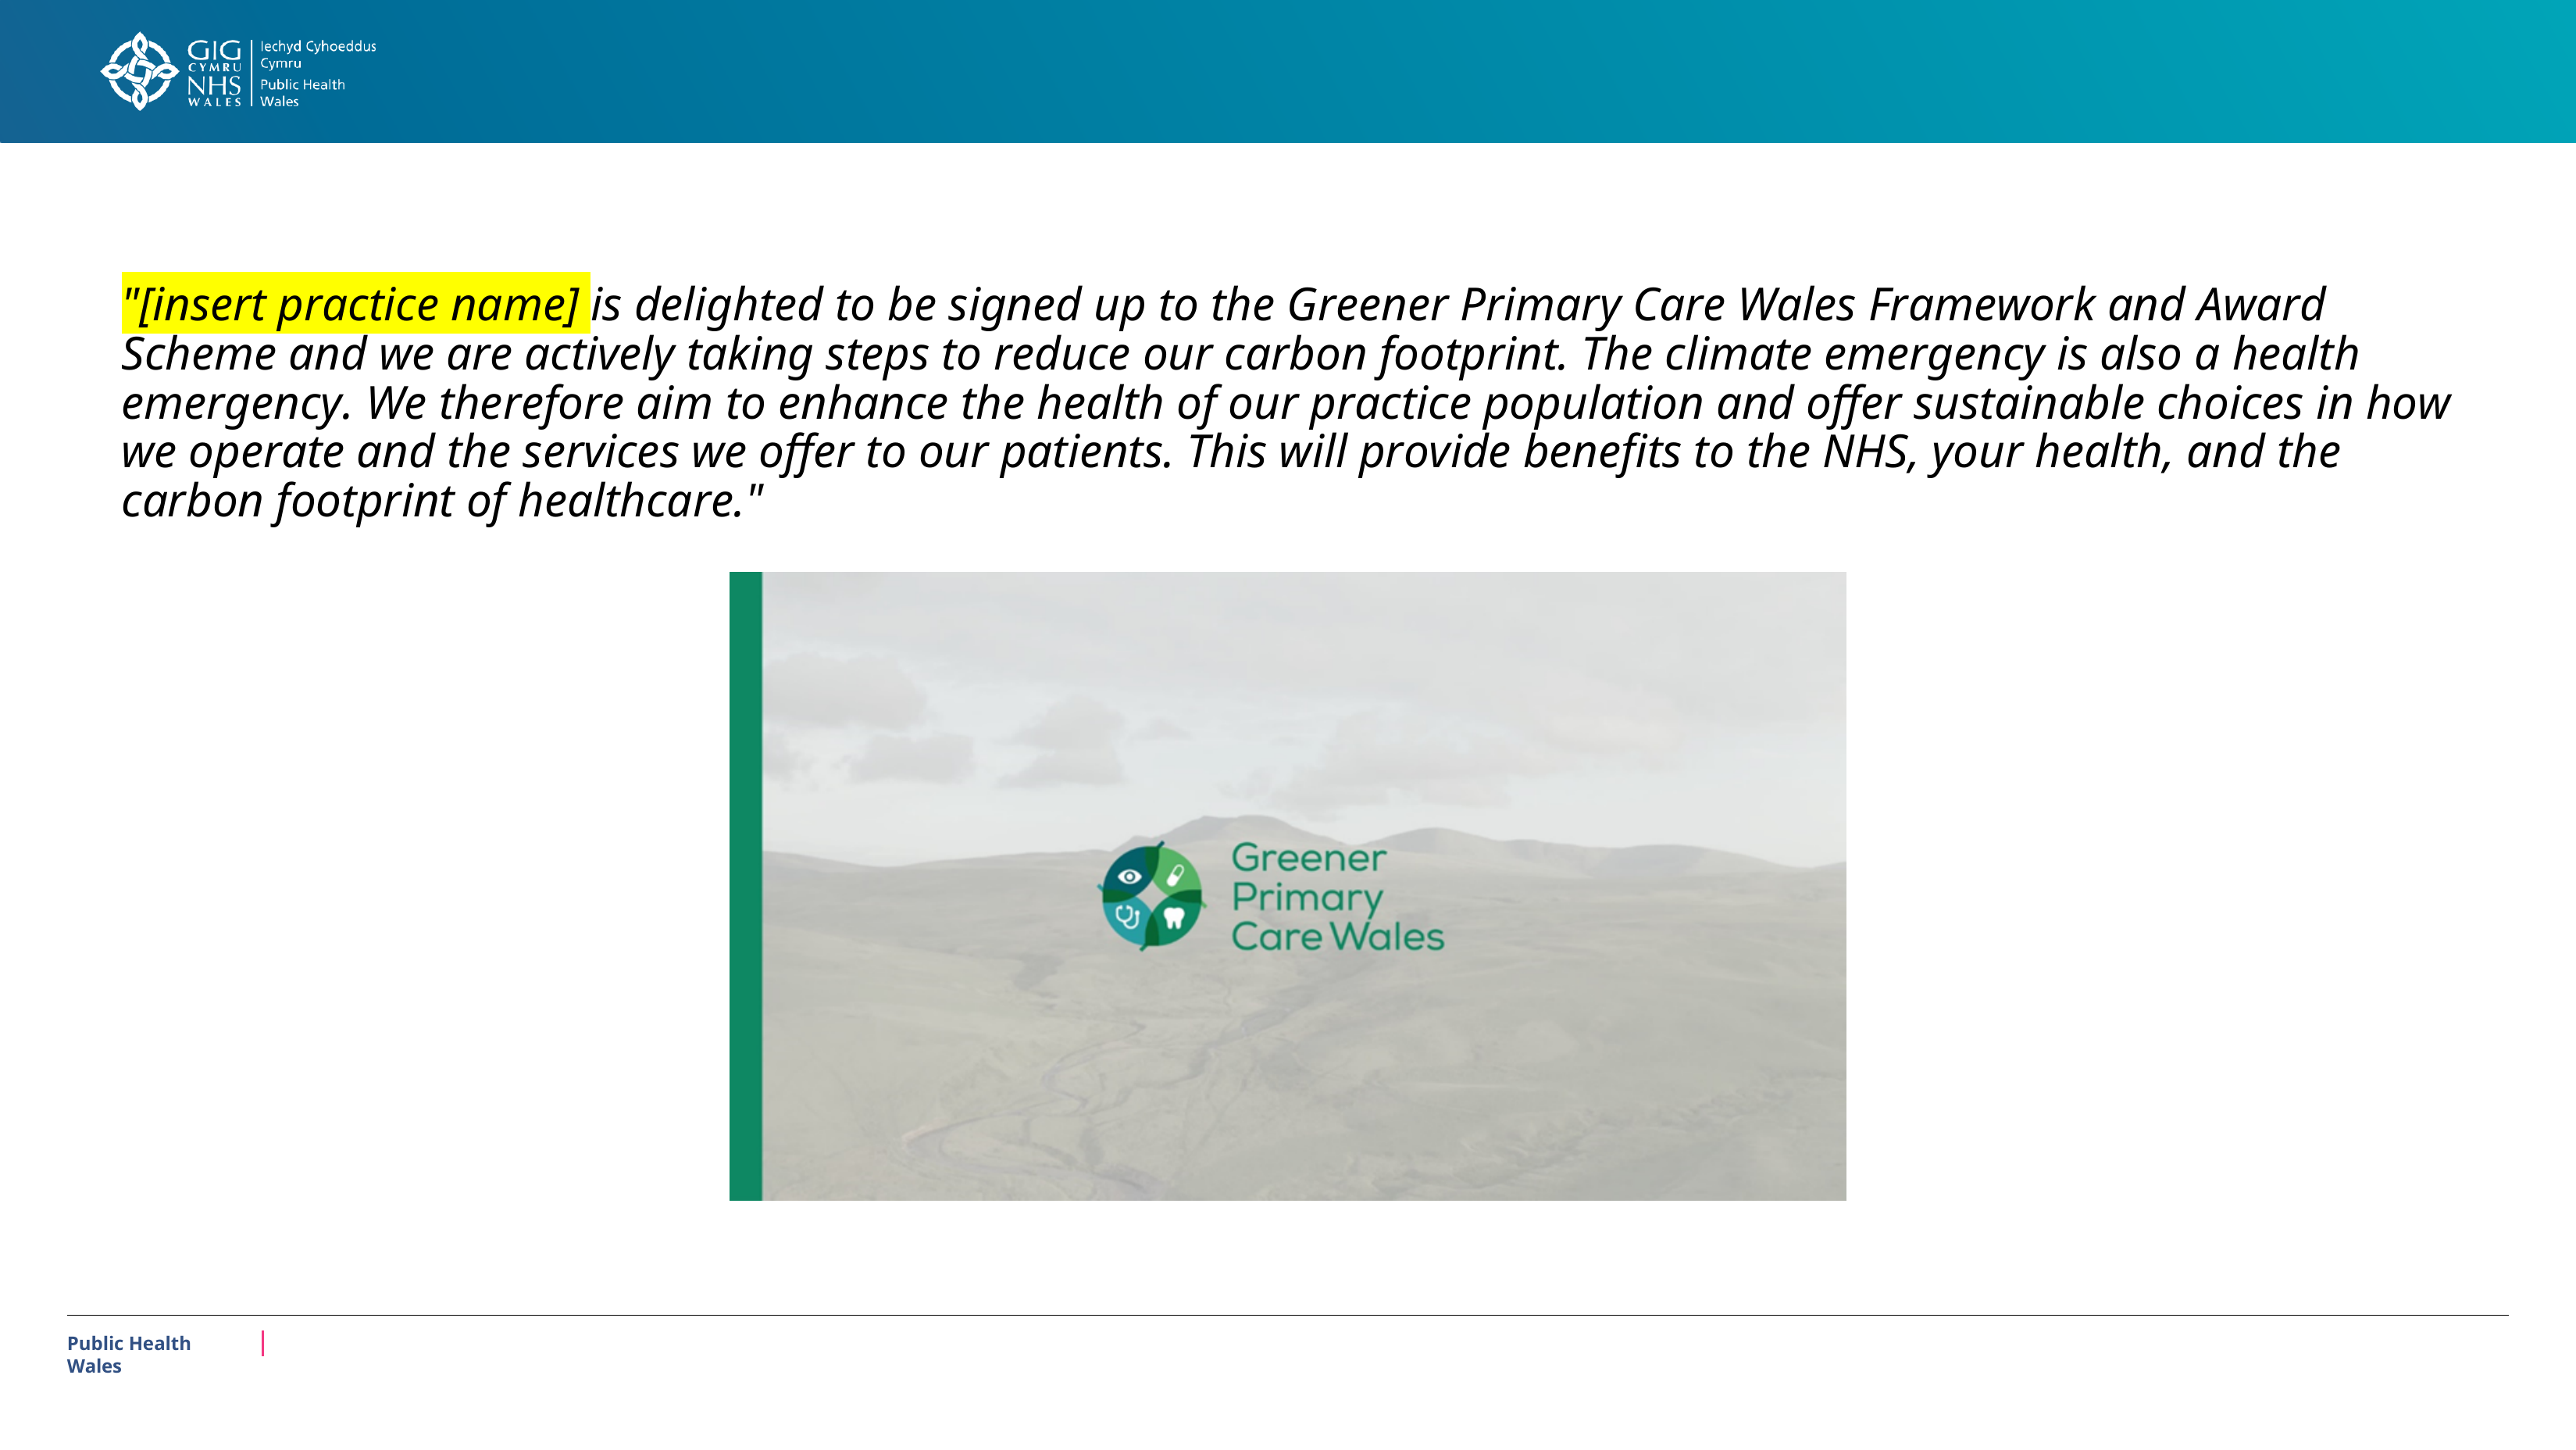

"[insert practice name] is delighted to be signed up to the Greener Primary Care Wales Framework and Award Scheme and we are actively taking steps to reduce our carbon footprint. The climate emergency is also a health emergency. We therefore aim to enhance the health of our practice population and offer sustainable choices in how we operate and the services we offer to our patients. This will provide benefits to the NHS, your health, and the carbon footprint of healthcare."
Public Health Wales